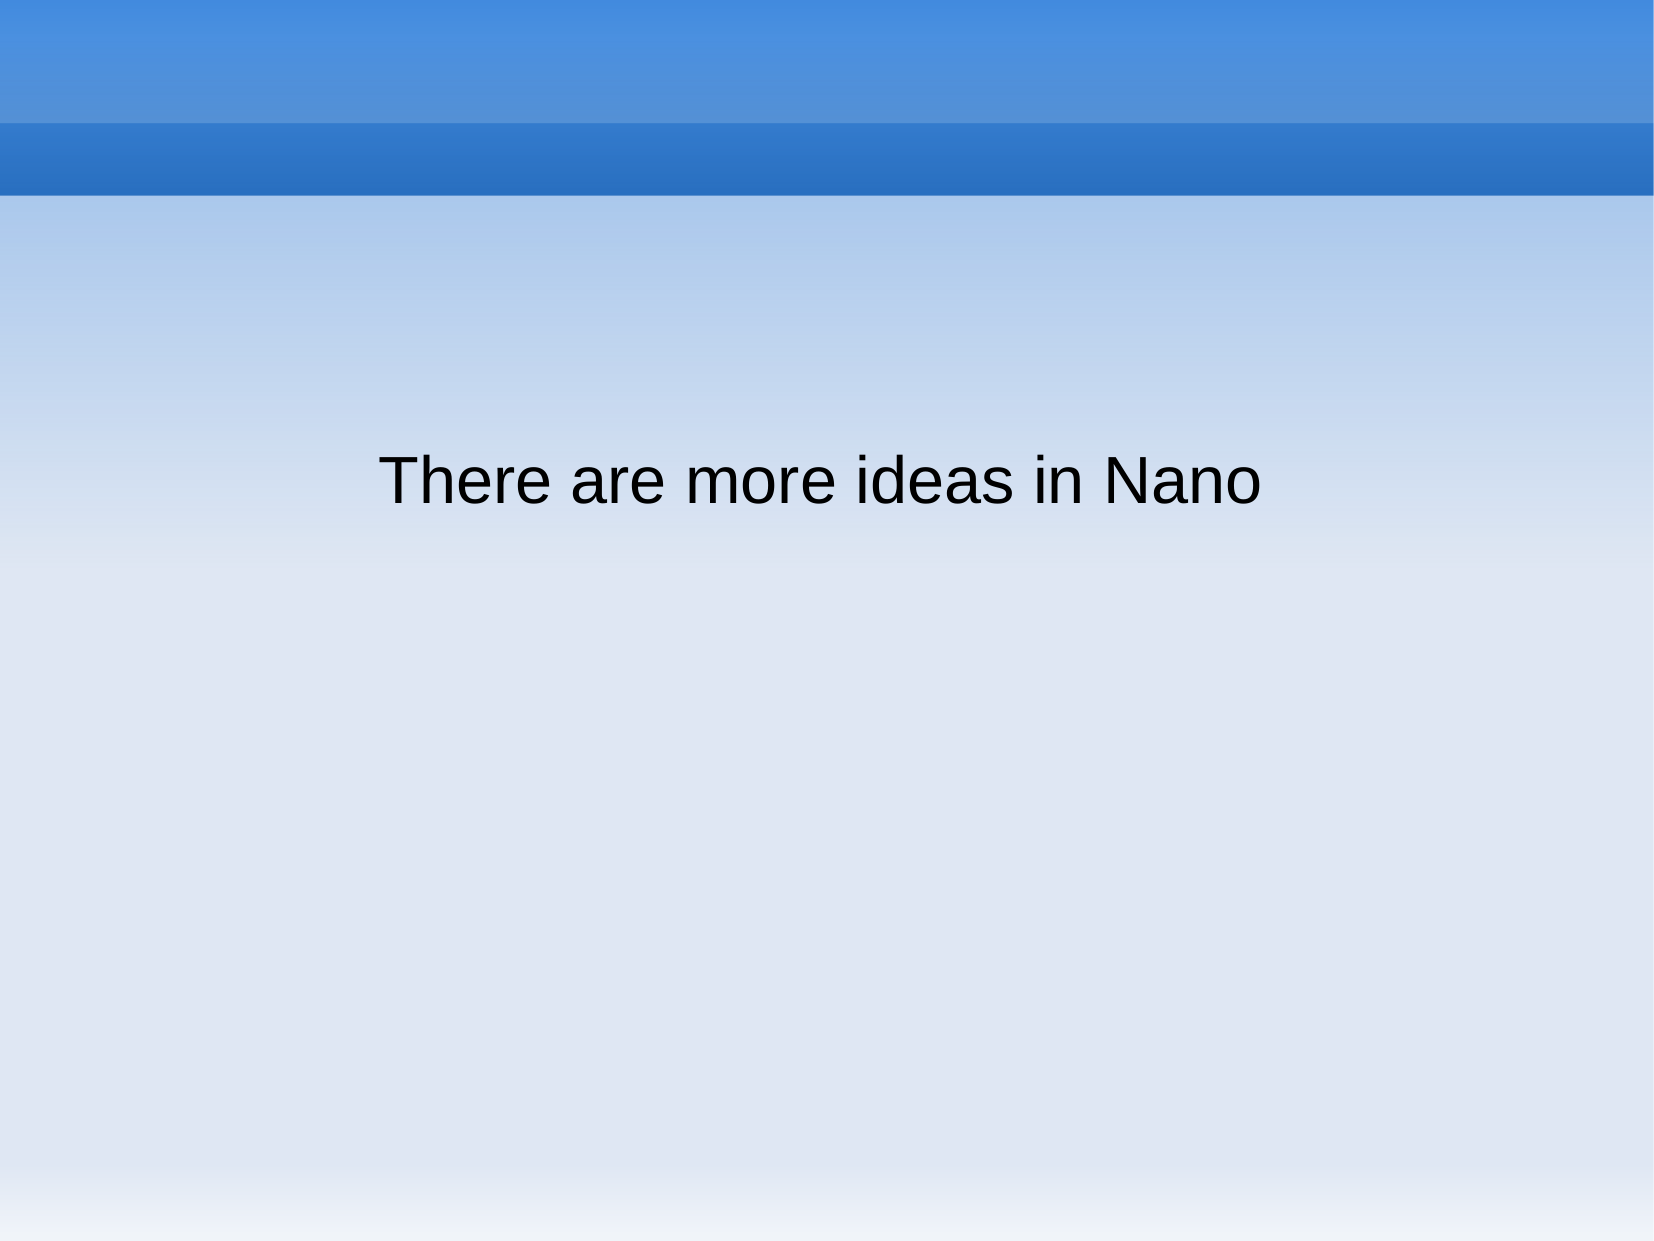

# There are more ideas in Nano